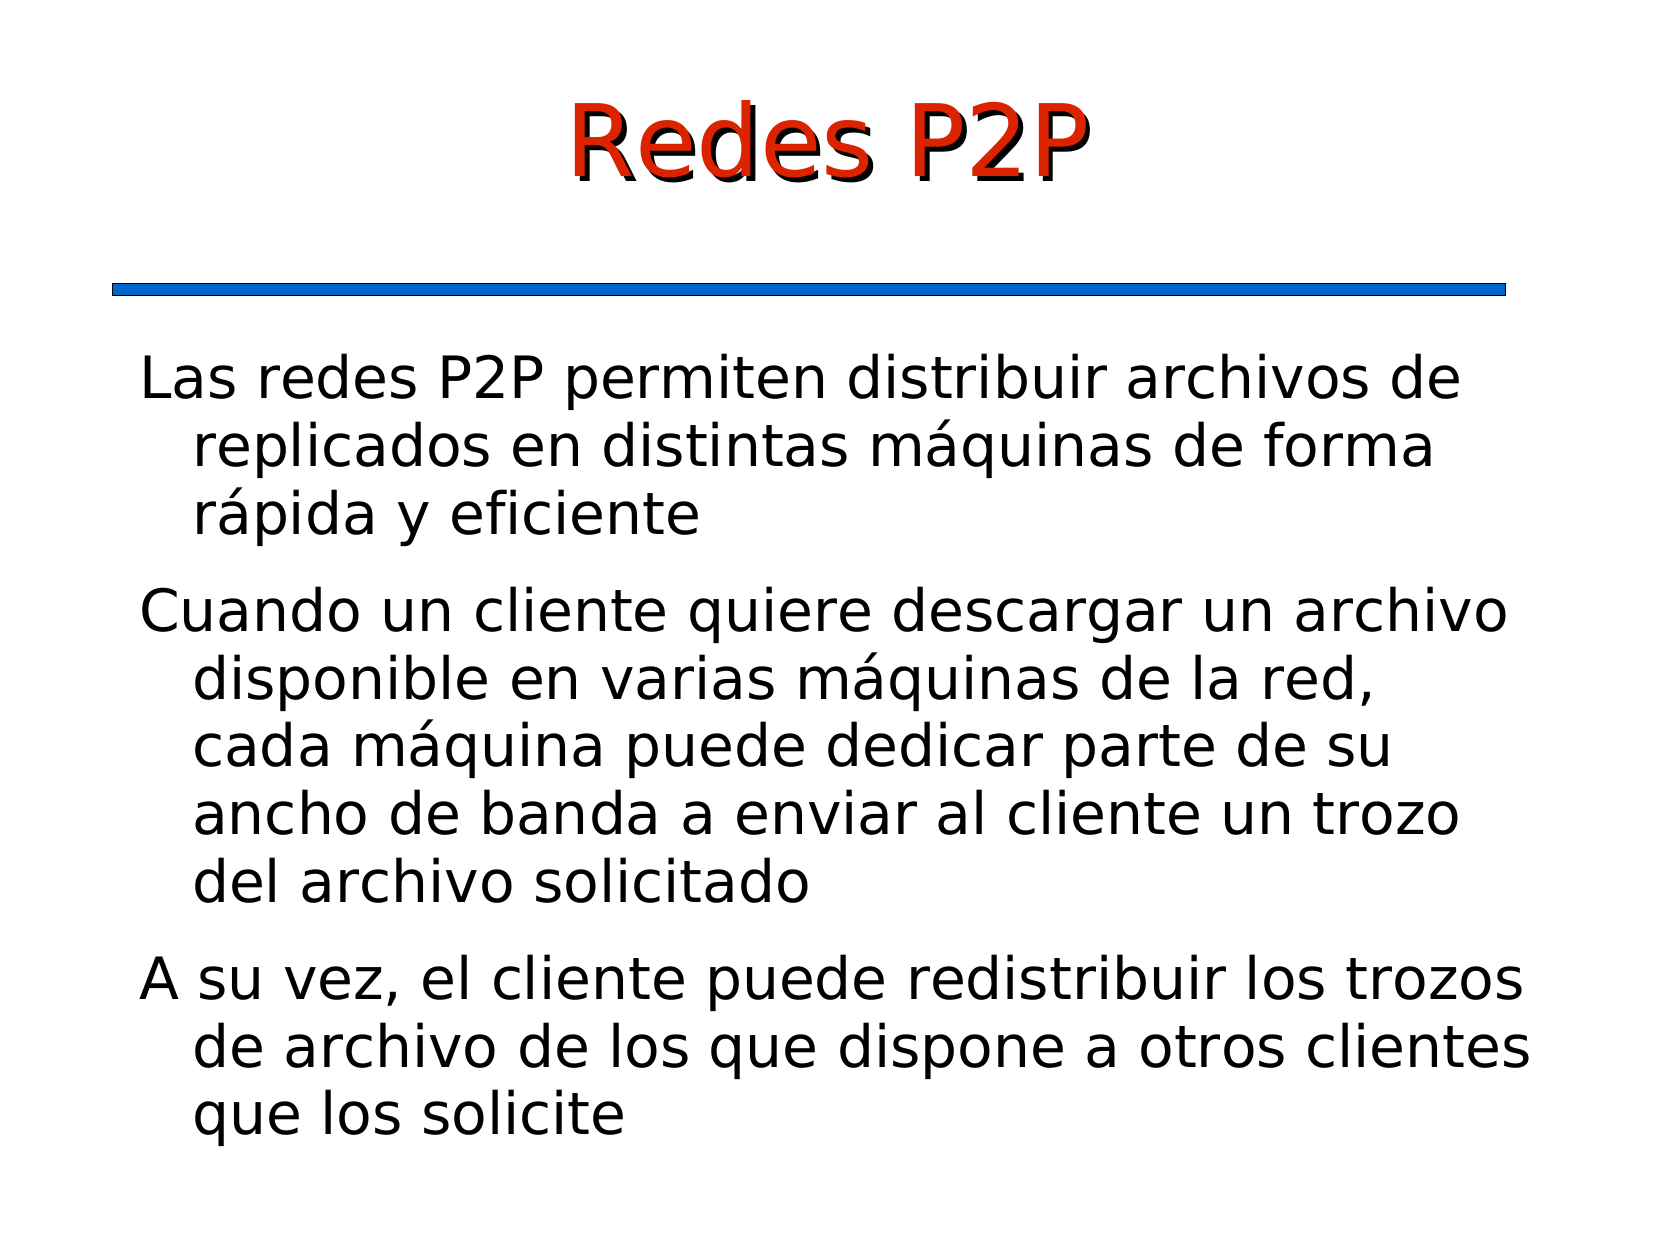

# Redes P2P
Las redes P2P permiten distribuir archivos de replicados en distintas máquinas de forma rápida y eficiente
Cuando un cliente quiere descargar un archivo disponible en varias máquinas de la red, cada máquina puede dedicar parte de su ancho de banda a enviar al cliente un trozo del archivo solicitado
A su vez, el cliente puede redistribuir los trozos de archivo de los que dispone a otros clientes que los solicite